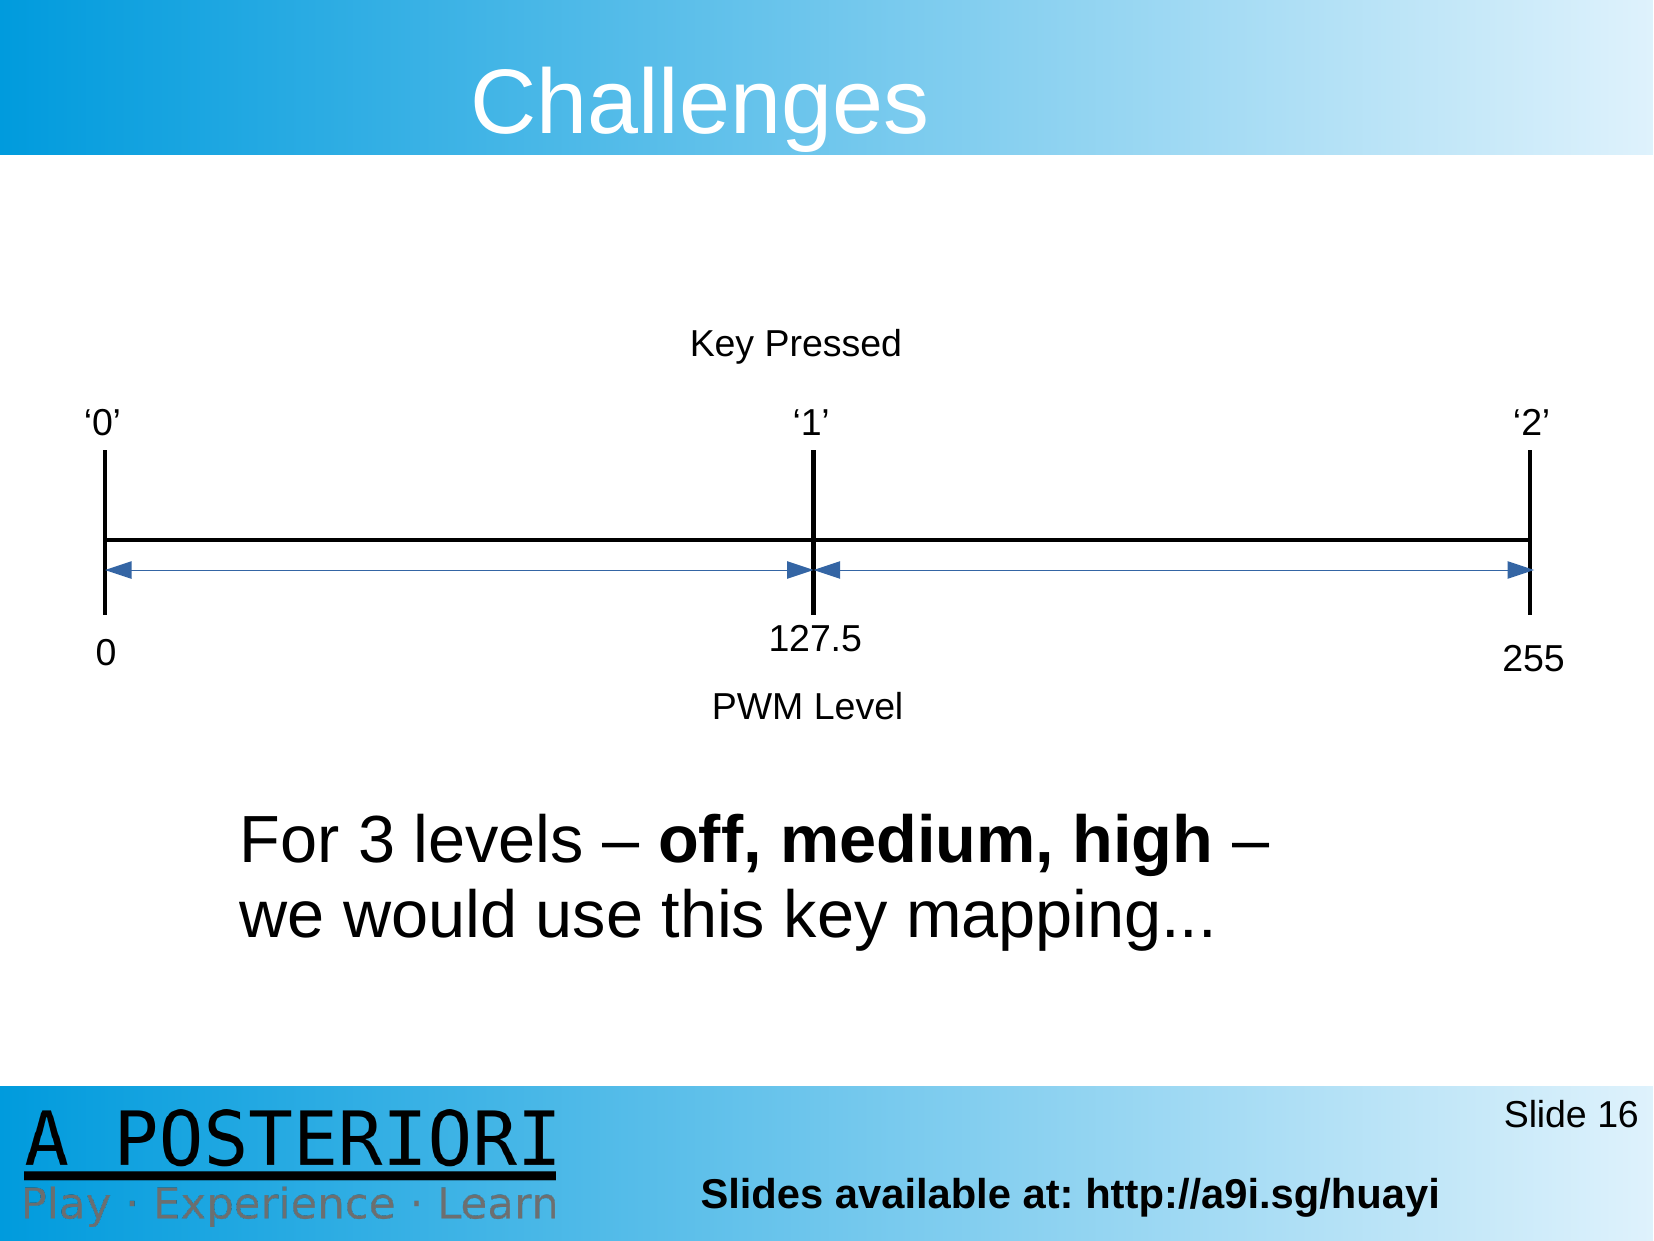

# Challenges
Key Pressed
‘0’
‘1’
‘2’
127.5
0
255
PWM Level
For 3 levels – off, medium, high – we would use this key mapping...